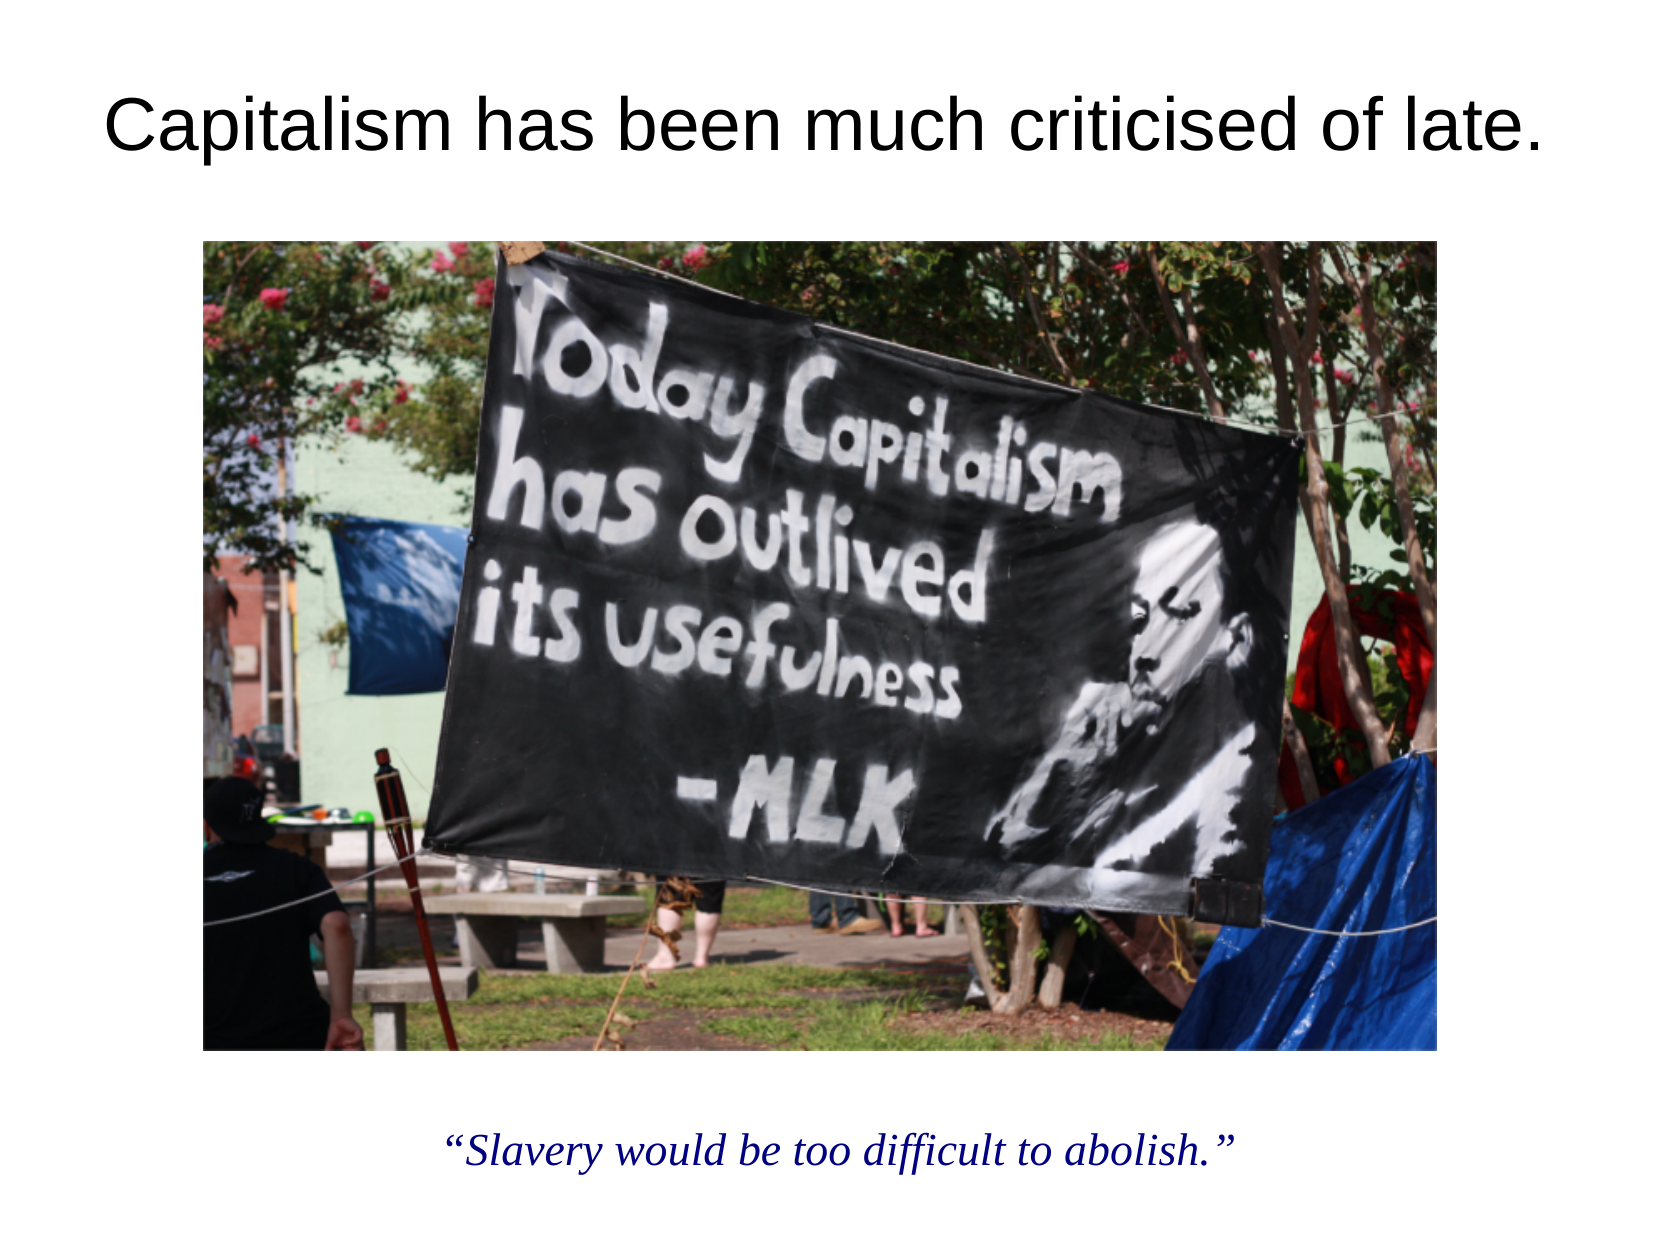

Capitalism has been much criticised of late.
“Slavery would be too difficult to abolish.”